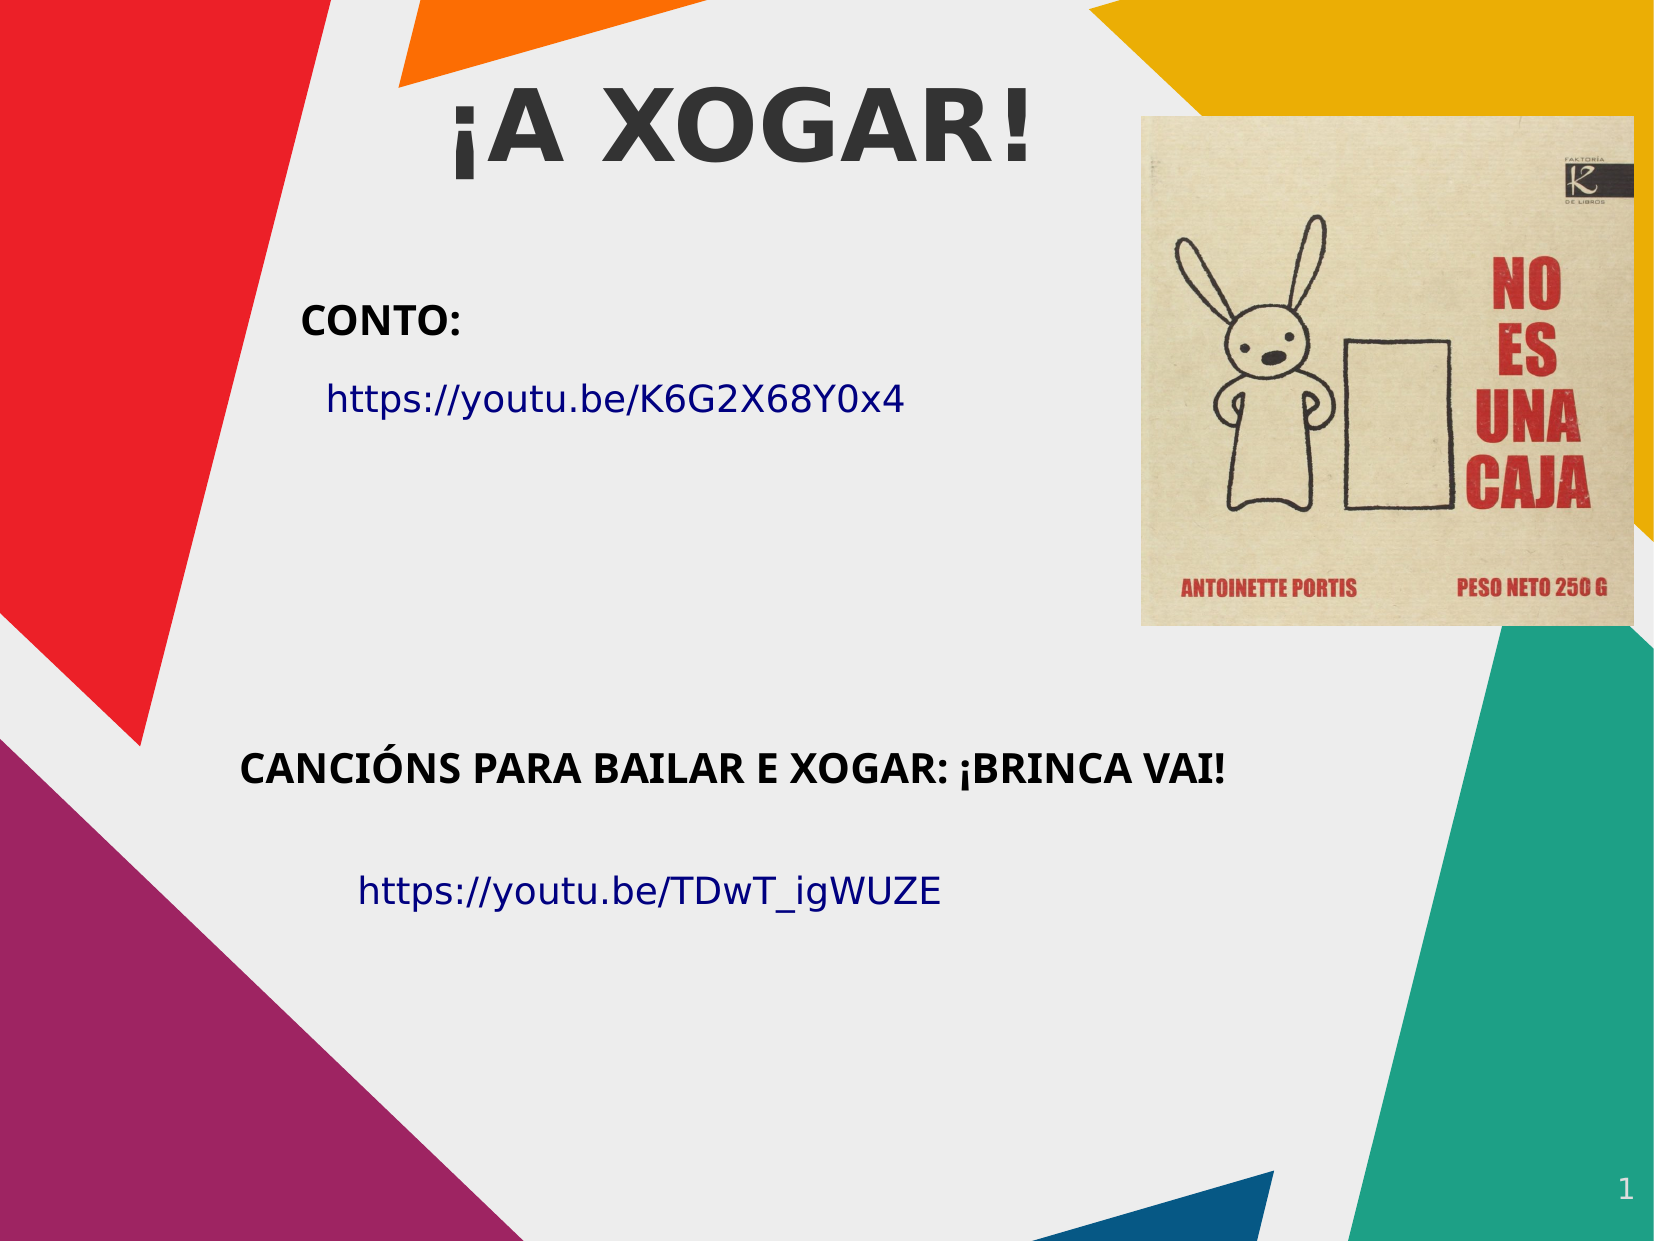

# ¡A XOGAR!
CONTO:
https://youtu.be/K6G2X68Y0x4
CANCIÓNS PARA BAILAR E XOGAR: ¡BRINCA VAI!
https://youtu.be/TDwT_igWUZE
1